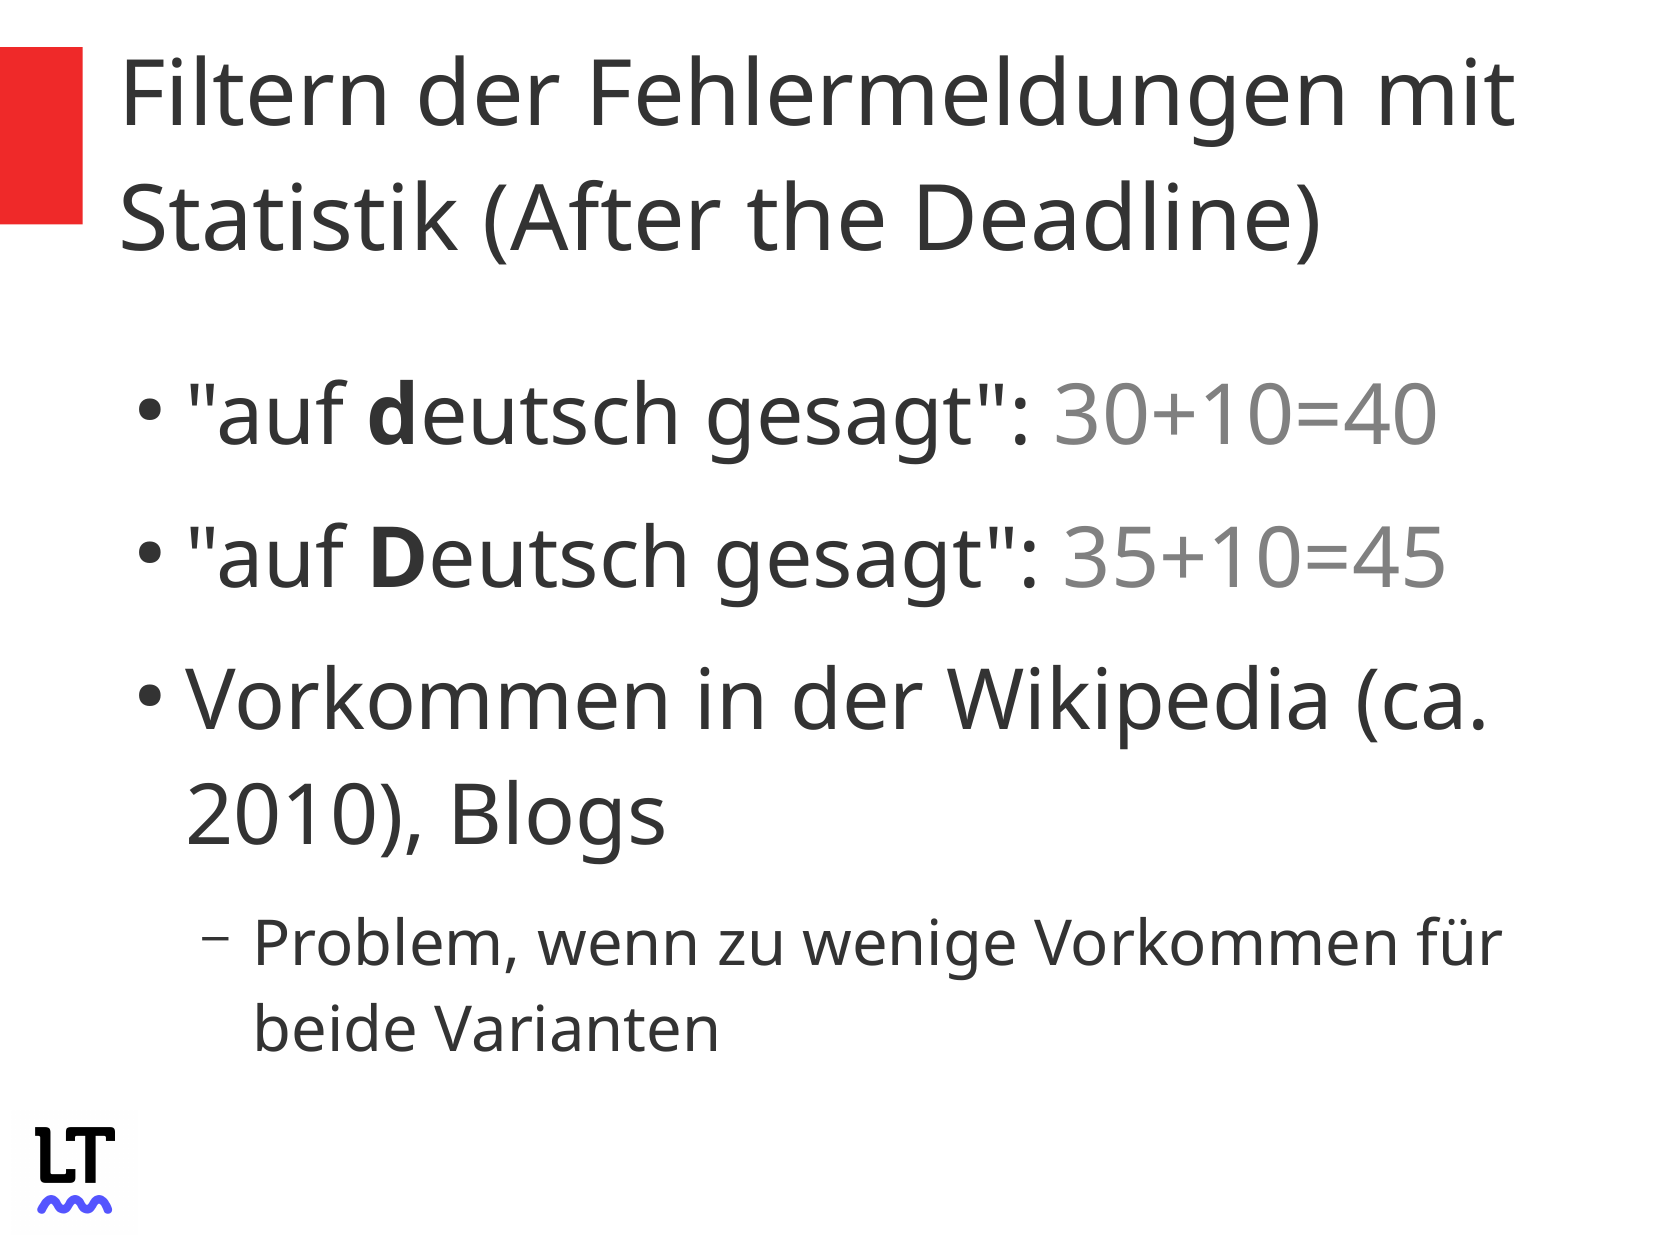

# Filtern der Fehlermeldungen mit Statistik (After the Deadline)
"auf deutsch gesagt": 30+10=40
"auf Deutsch gesagt": 35+10=45
Vorkommen in der Wikipedia (ca. 2010), Blogs
Problem, wenn zu wenige Vorkommen für beide Varianten